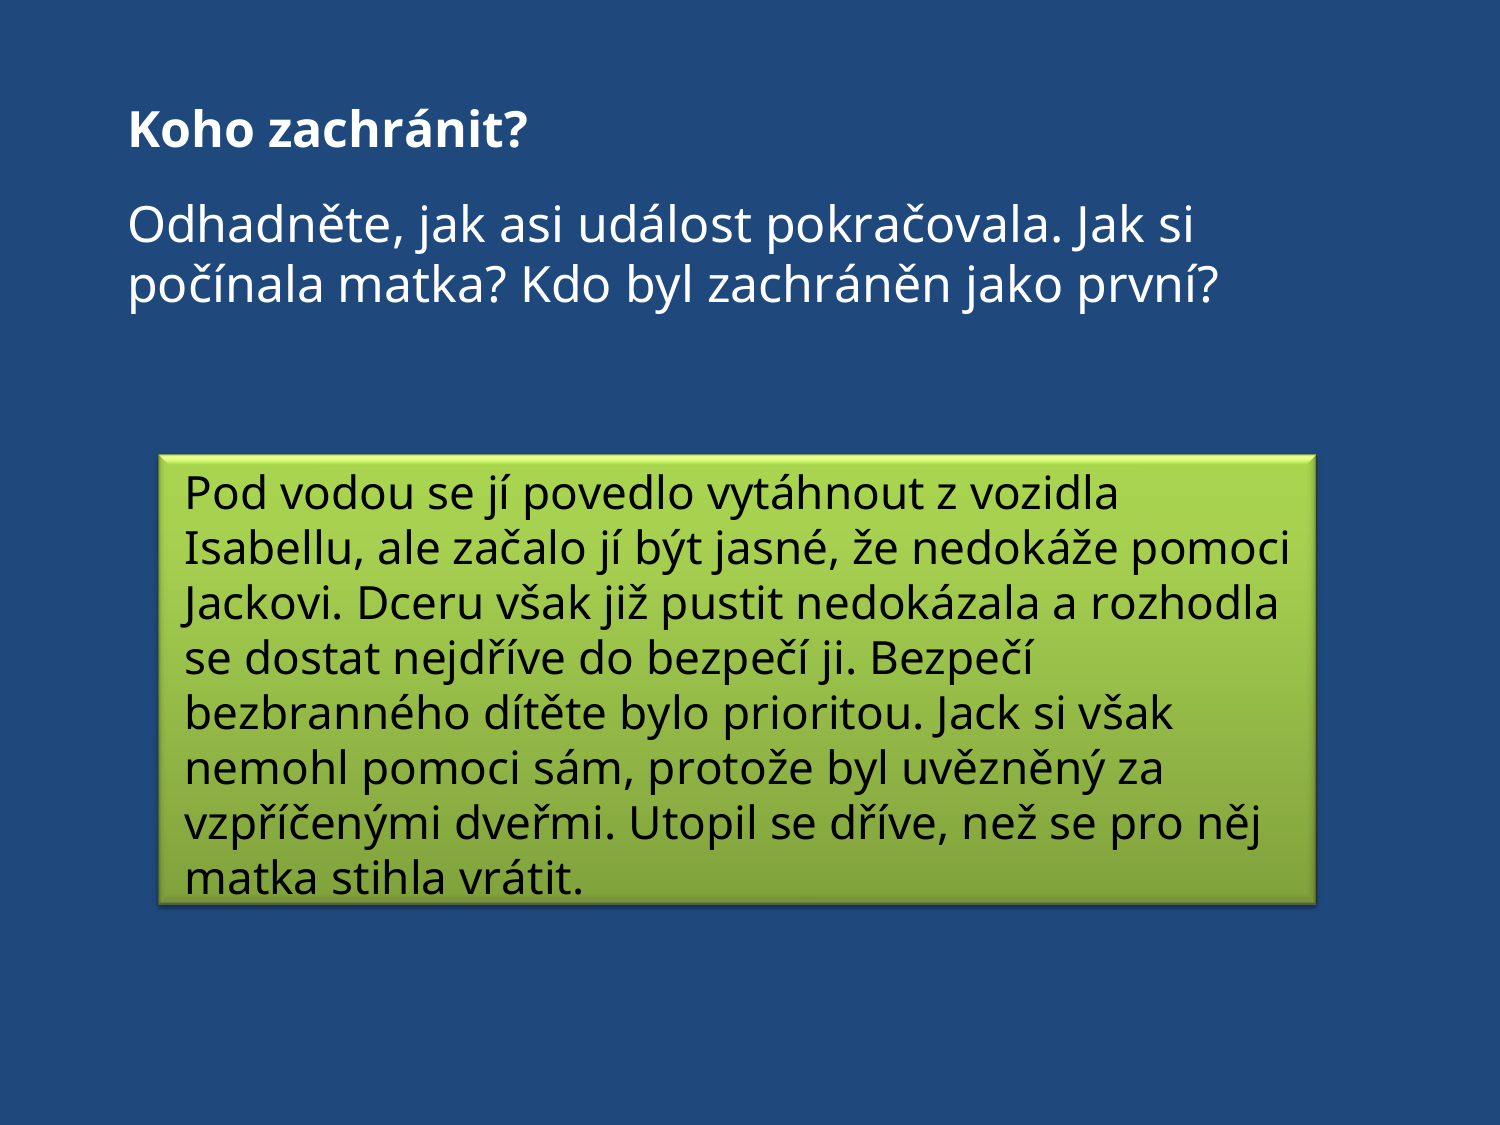

# Koho zachránit? Odhadněte, jak asi událost pokračovala. Jak si počínala matka? Kdo byl zachráněn jako první?
Pod vodou se jí povedlo vytáhnout z vozidla Isabellu, ale začalo jí být jasné, že nedokáže pomoci Jackovi. Dceru však již pustit nedokázala a rozhodla se dostat nejdříve do bezpečí ji. Bezpečí bezbranného dítěte bylo prioritou. Jack si však nemohl pomoci sám, protože byl uvězněný za vzpříčenými dveřmi. Utopil se dříve, než se pro něj matka stihla vrátit.